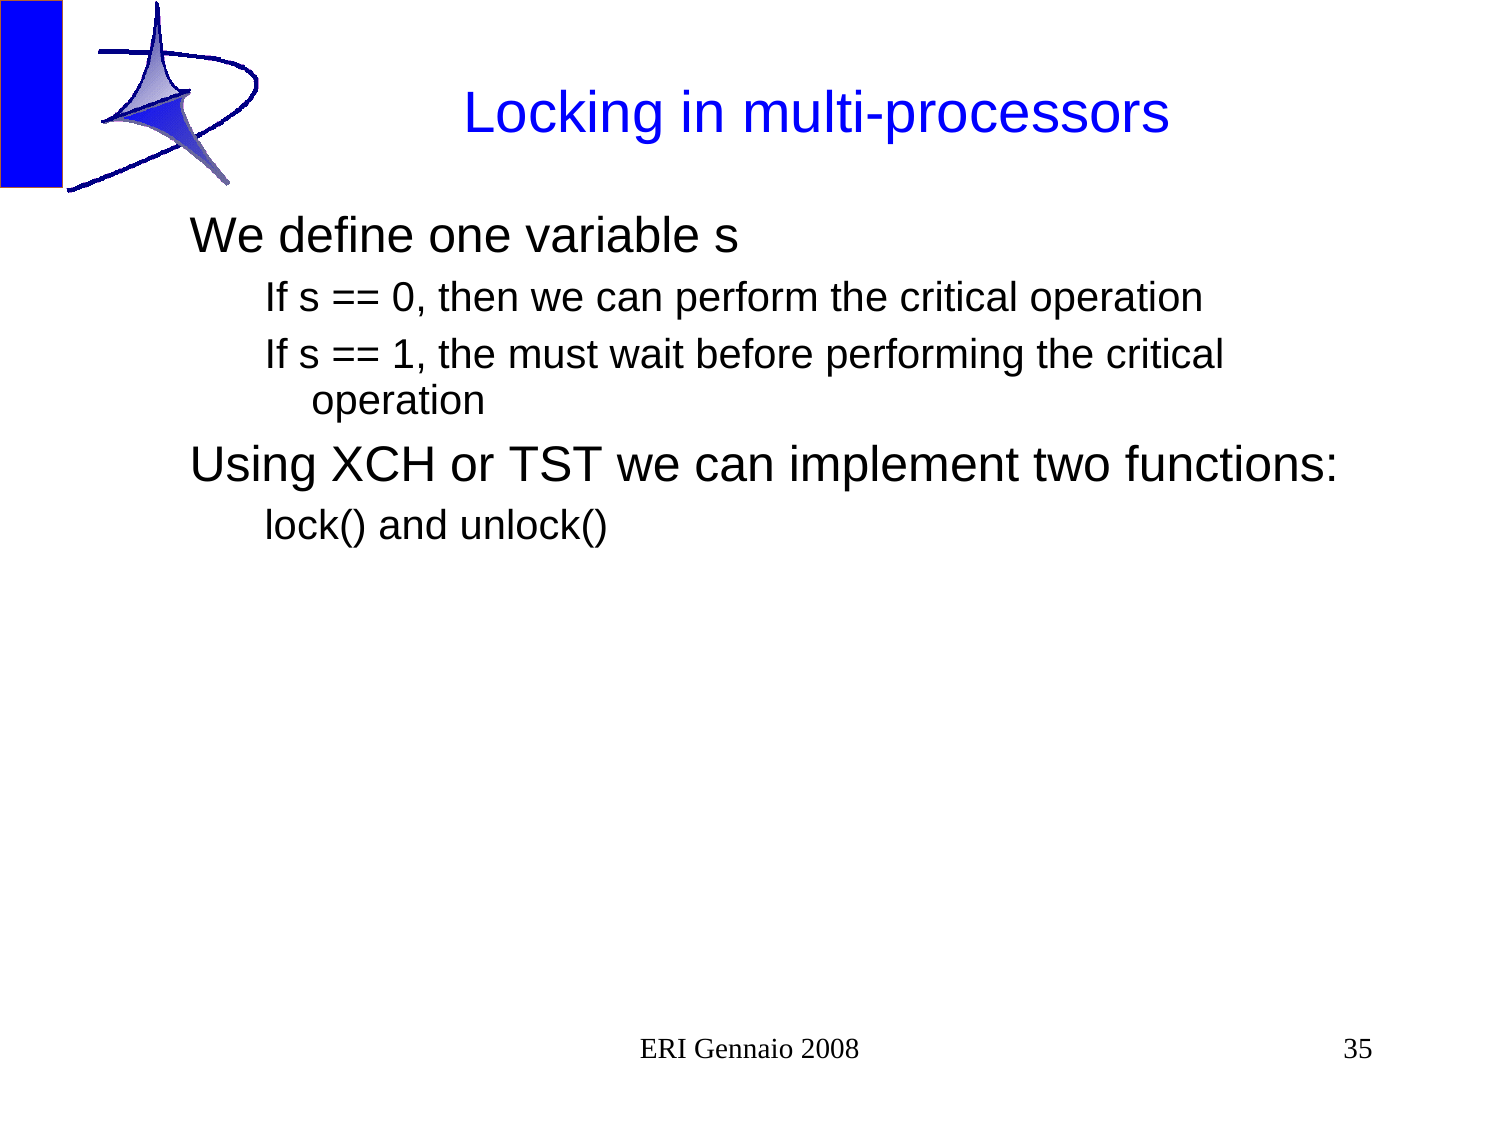

# Locking in multi-processors
We define one variable s
If s == 0, then we can perform the critical operation
If s == 1, the must wait before performing the critical operation
Using XCH or TST we can implement two functions:
lock() and unlock()
ERI Gennaio 2008
35